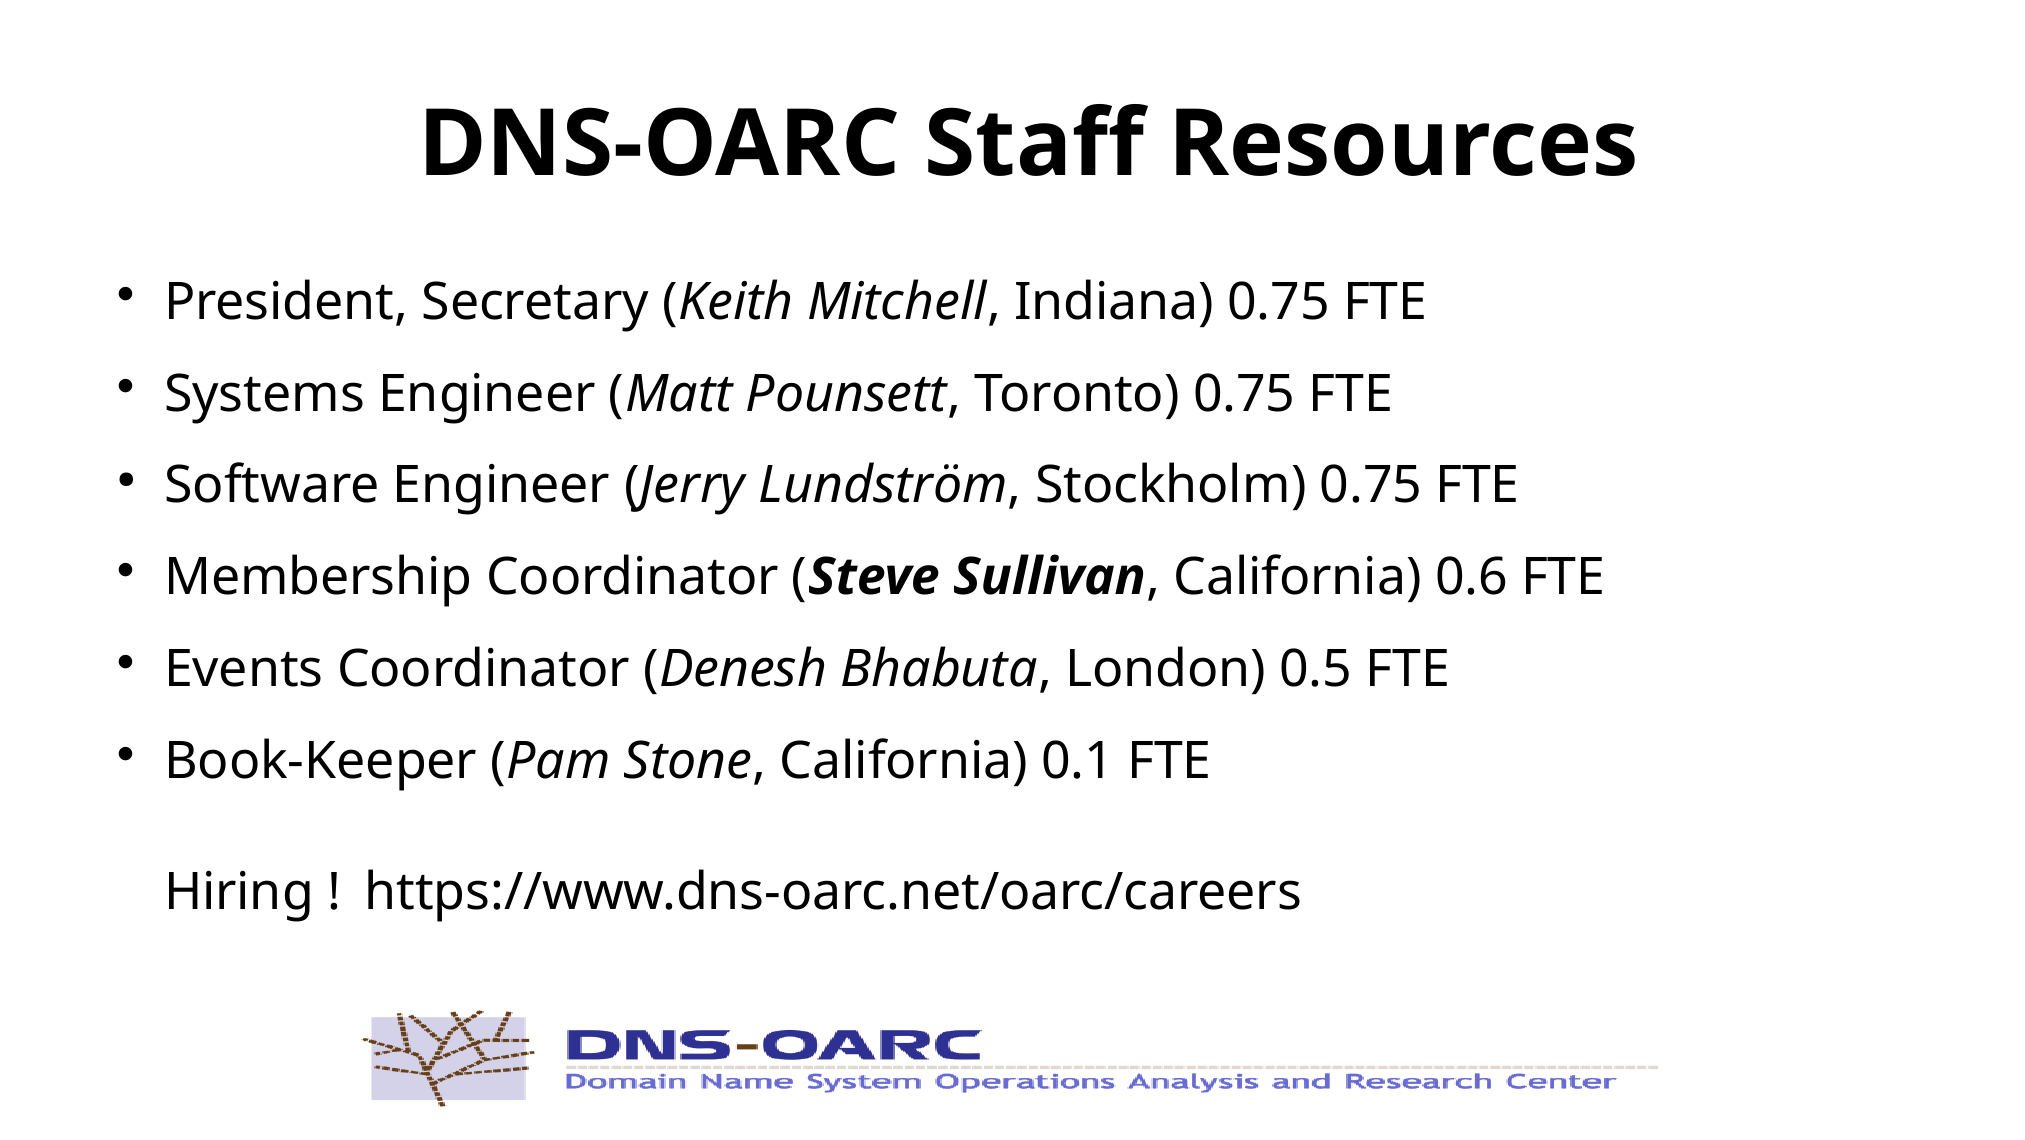

# DNS-OARC Staff Resources
President, Secretary (Keith Mitchell, Indiana) 0.75 FTE
Systems Engineer (Matt Pounsett, Toronto) 0.75 FTE
Software Engineer (Jerry Lundström, Stockholm) 0.75 FTE
Membership Coordinator (Steve Sullivan, California) 0.6 FTE
Events Coordinator (Denesh Bhabuta, London) 0.5 FTE
Book-Keeper (Pam Stone, California) 0.1 FTE
Hiring !	https://www.dns-oarc.net/oarc/careers